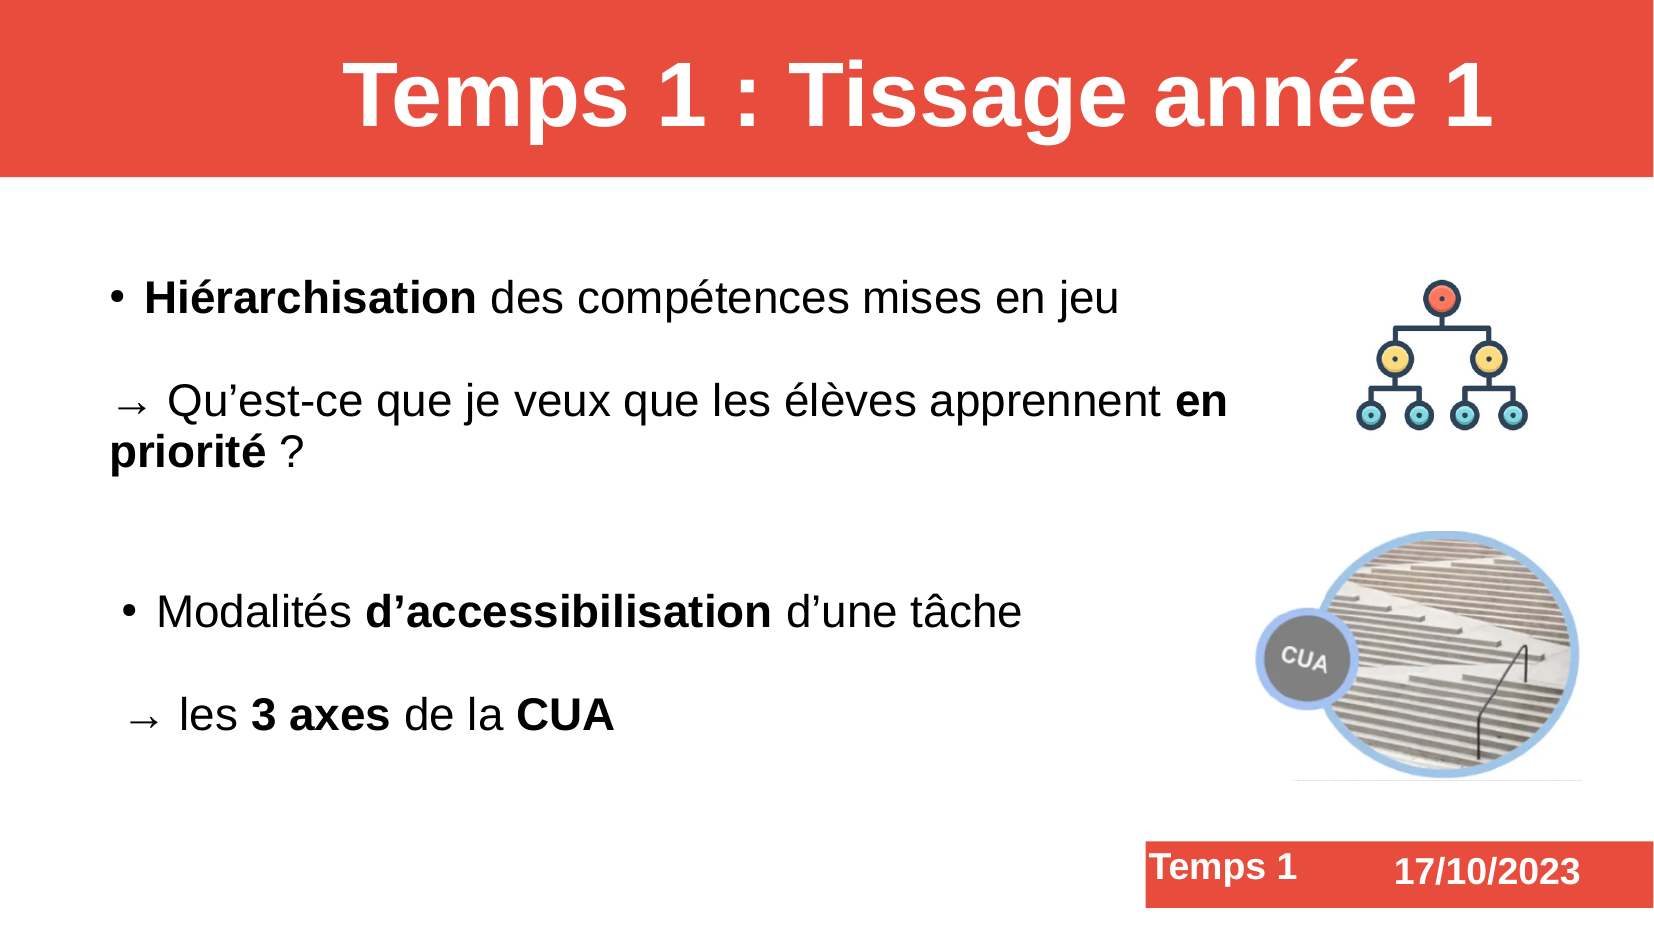

# Temps 1 : Tissage année 1
Hiérarchisation des compétences mises en jeu
→ Qu’est-ce que je veux que les élèves apprennent en priorité ?
Modalités d’accessibilisation d’une tâche
→ les 3 axes de la CUA
Temps 1